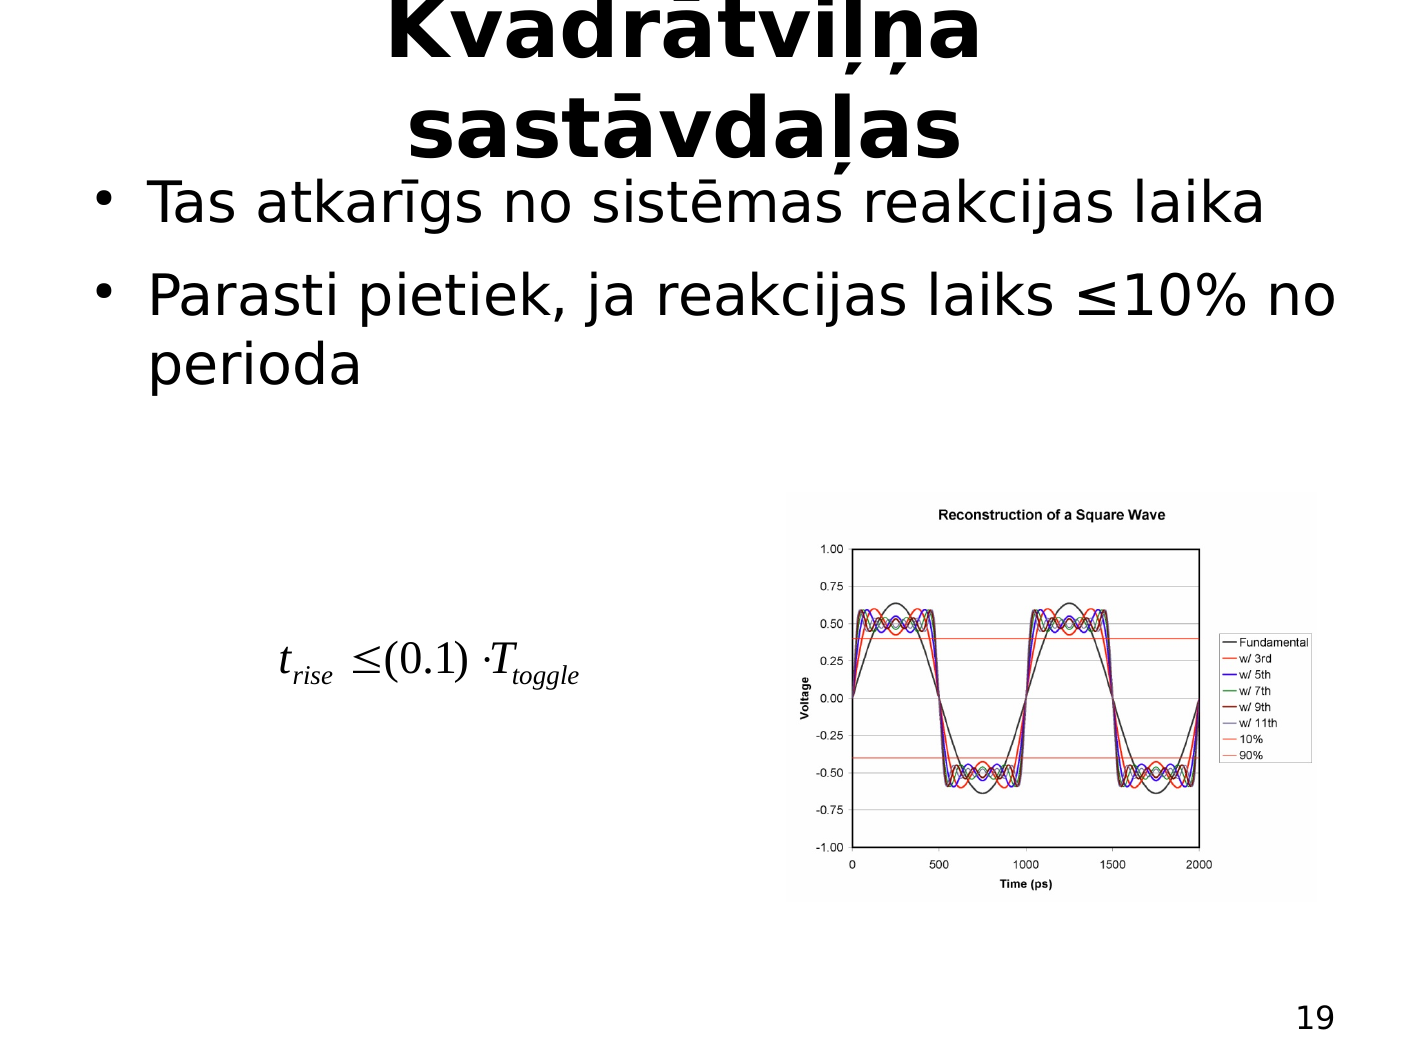

# Kvadrātviļņa sastāvdaļas
Tas atkarīgs no sistēmas reakcijas laika
Parasti pietiek, ja reakcijas laiks ≤10% no perioda